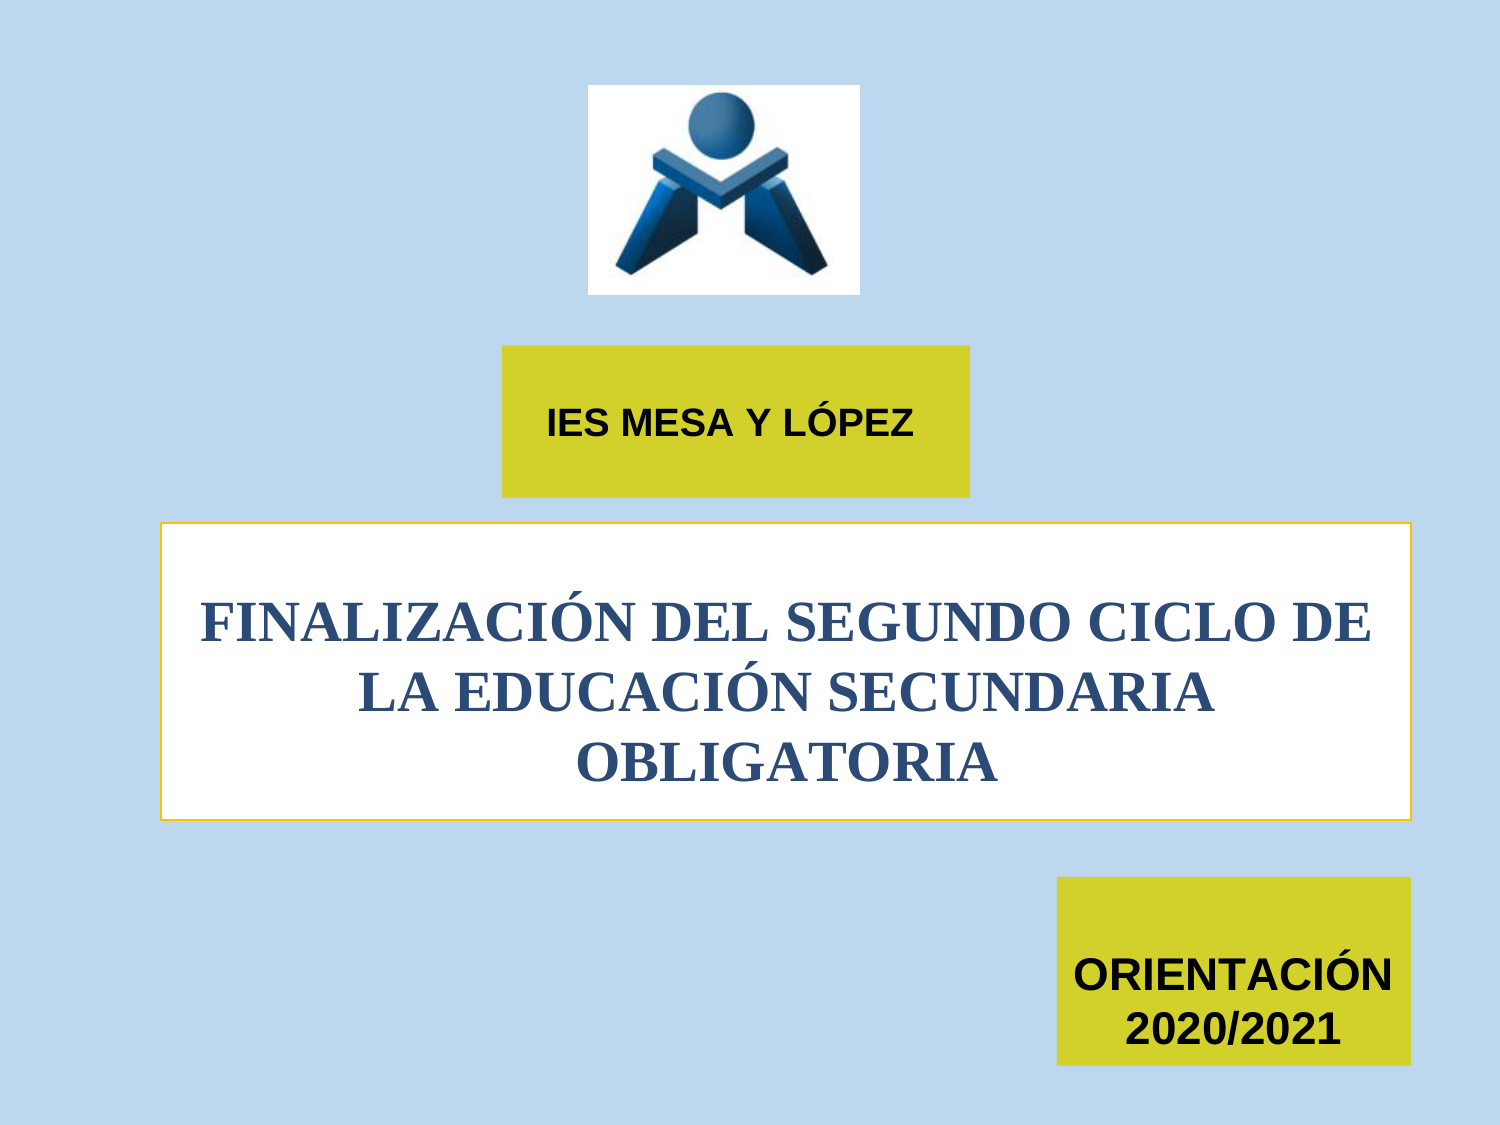

IES MESA Y LÓPEZ
FINALIZACIÓN DEL SEGUNDO CICLO DE LA EDUCACIÓN SECUNDARIA OBLIGATORIA
ORIENTACIÓN
2020/2021